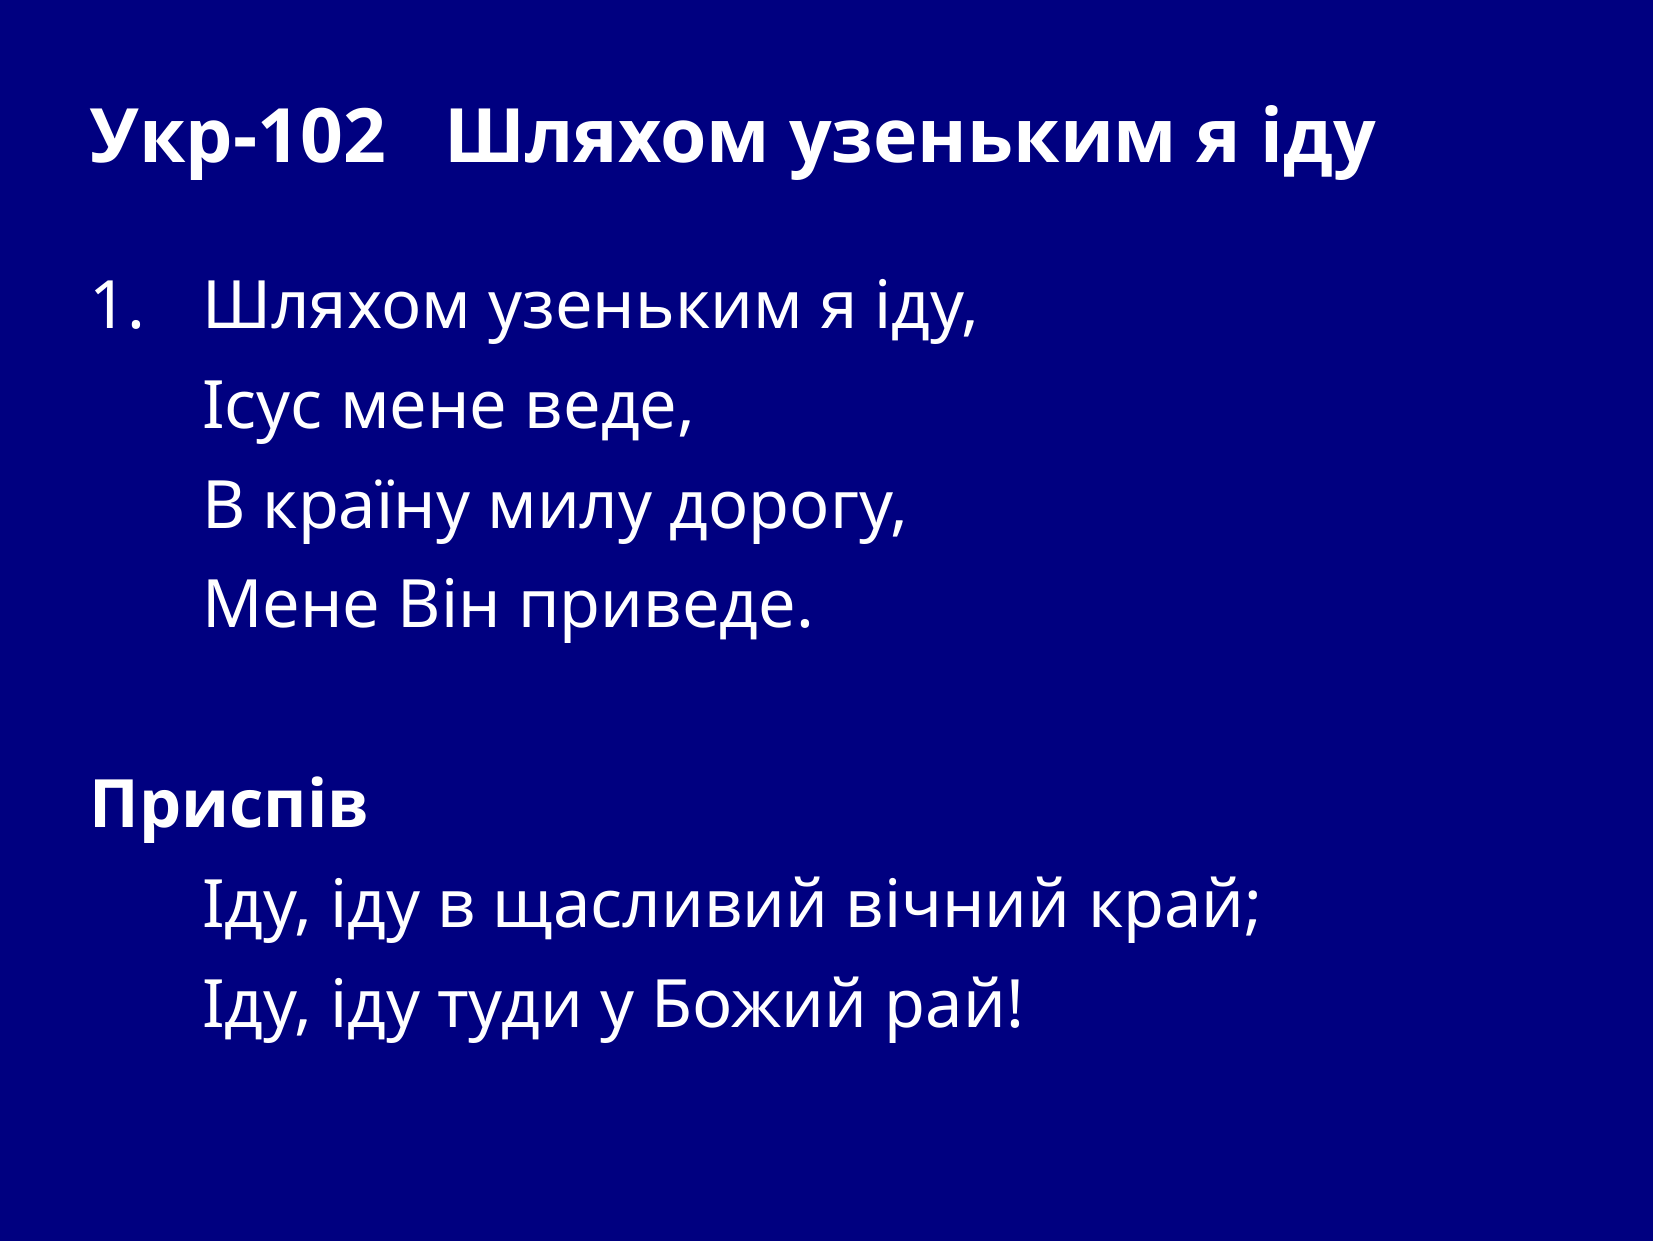

Укр-102 Шляхом узеньким я іду
1.	Шляхом узеньким я іду,
	Ісус мене веде,
	В країну милу дорогу,
	Мене Він приведе.
Приспів
	Іду, іду в щасливий вічний край;
	Іду, іду туди у Божий рай!